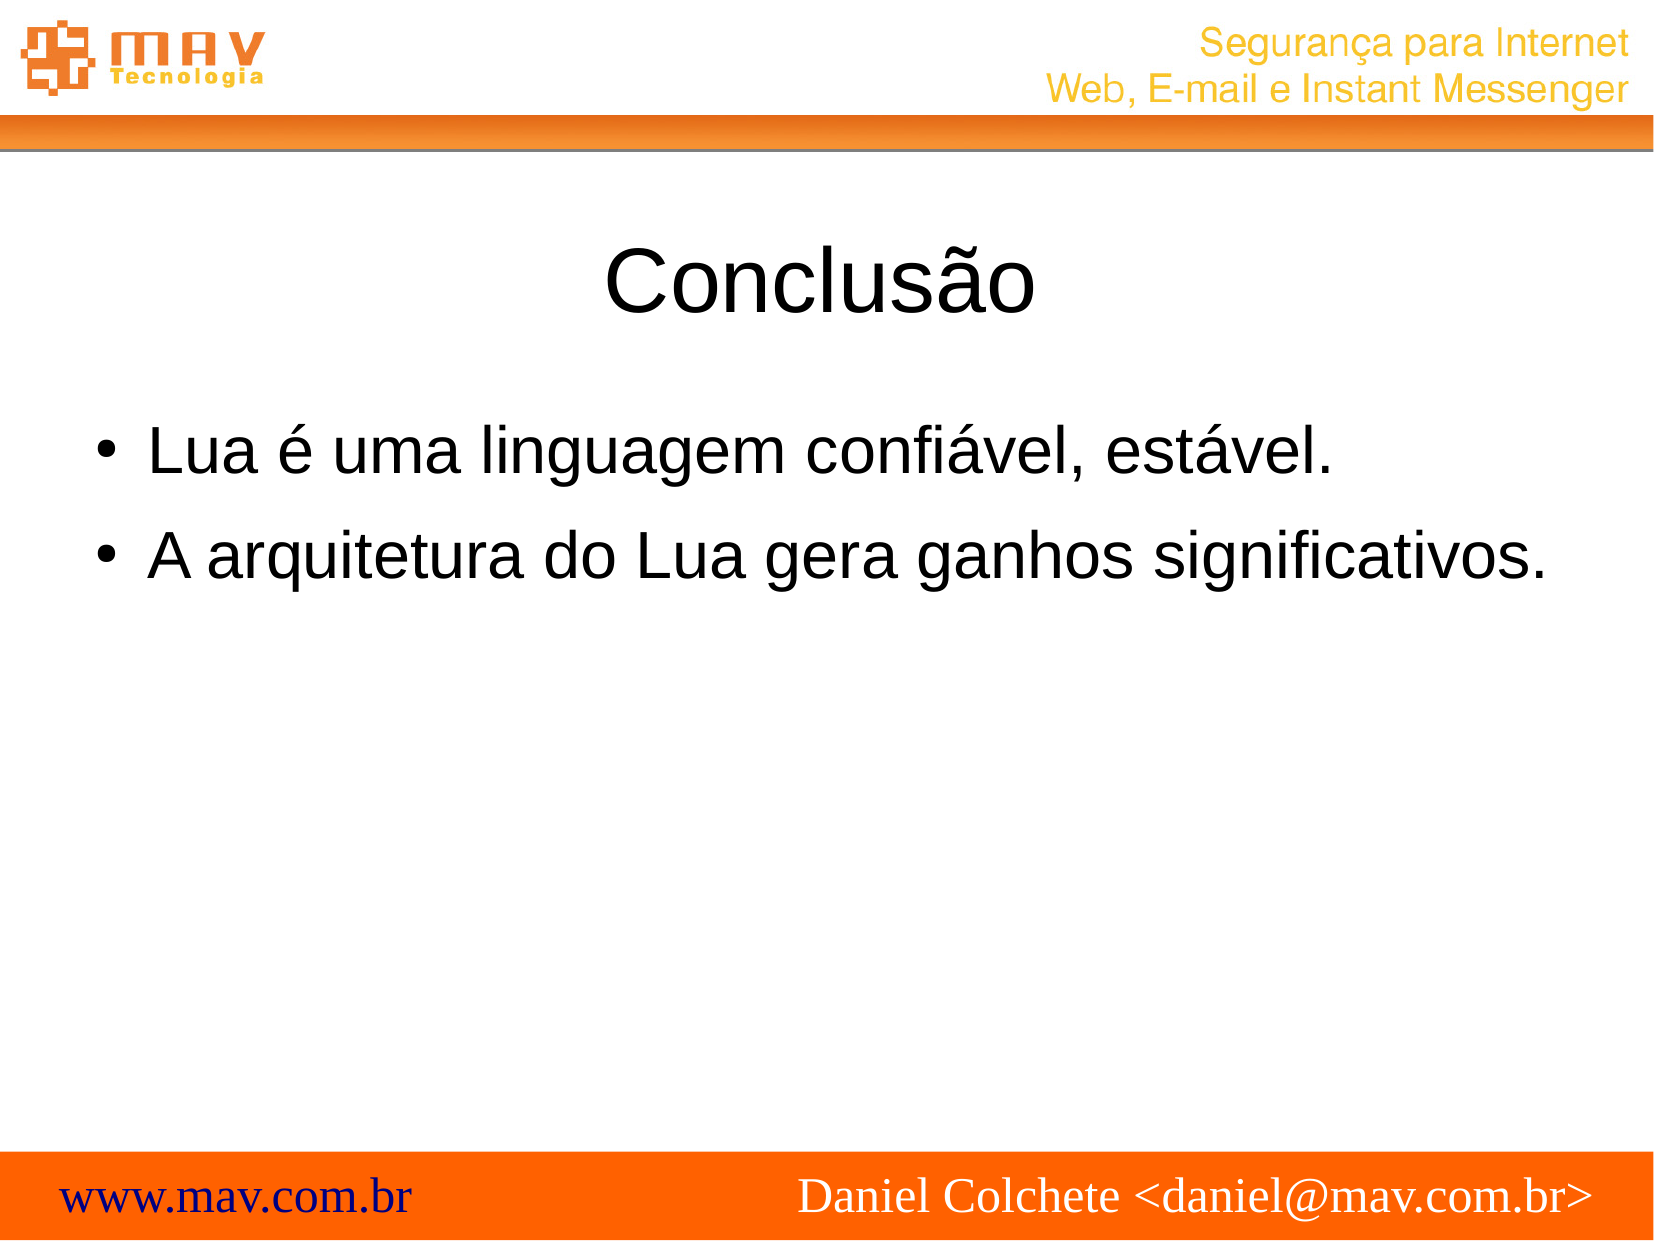

# Conclusão
Lua é uma linguagem confiável, estável.
A arquitetura do Lua gera ganhos significativos.